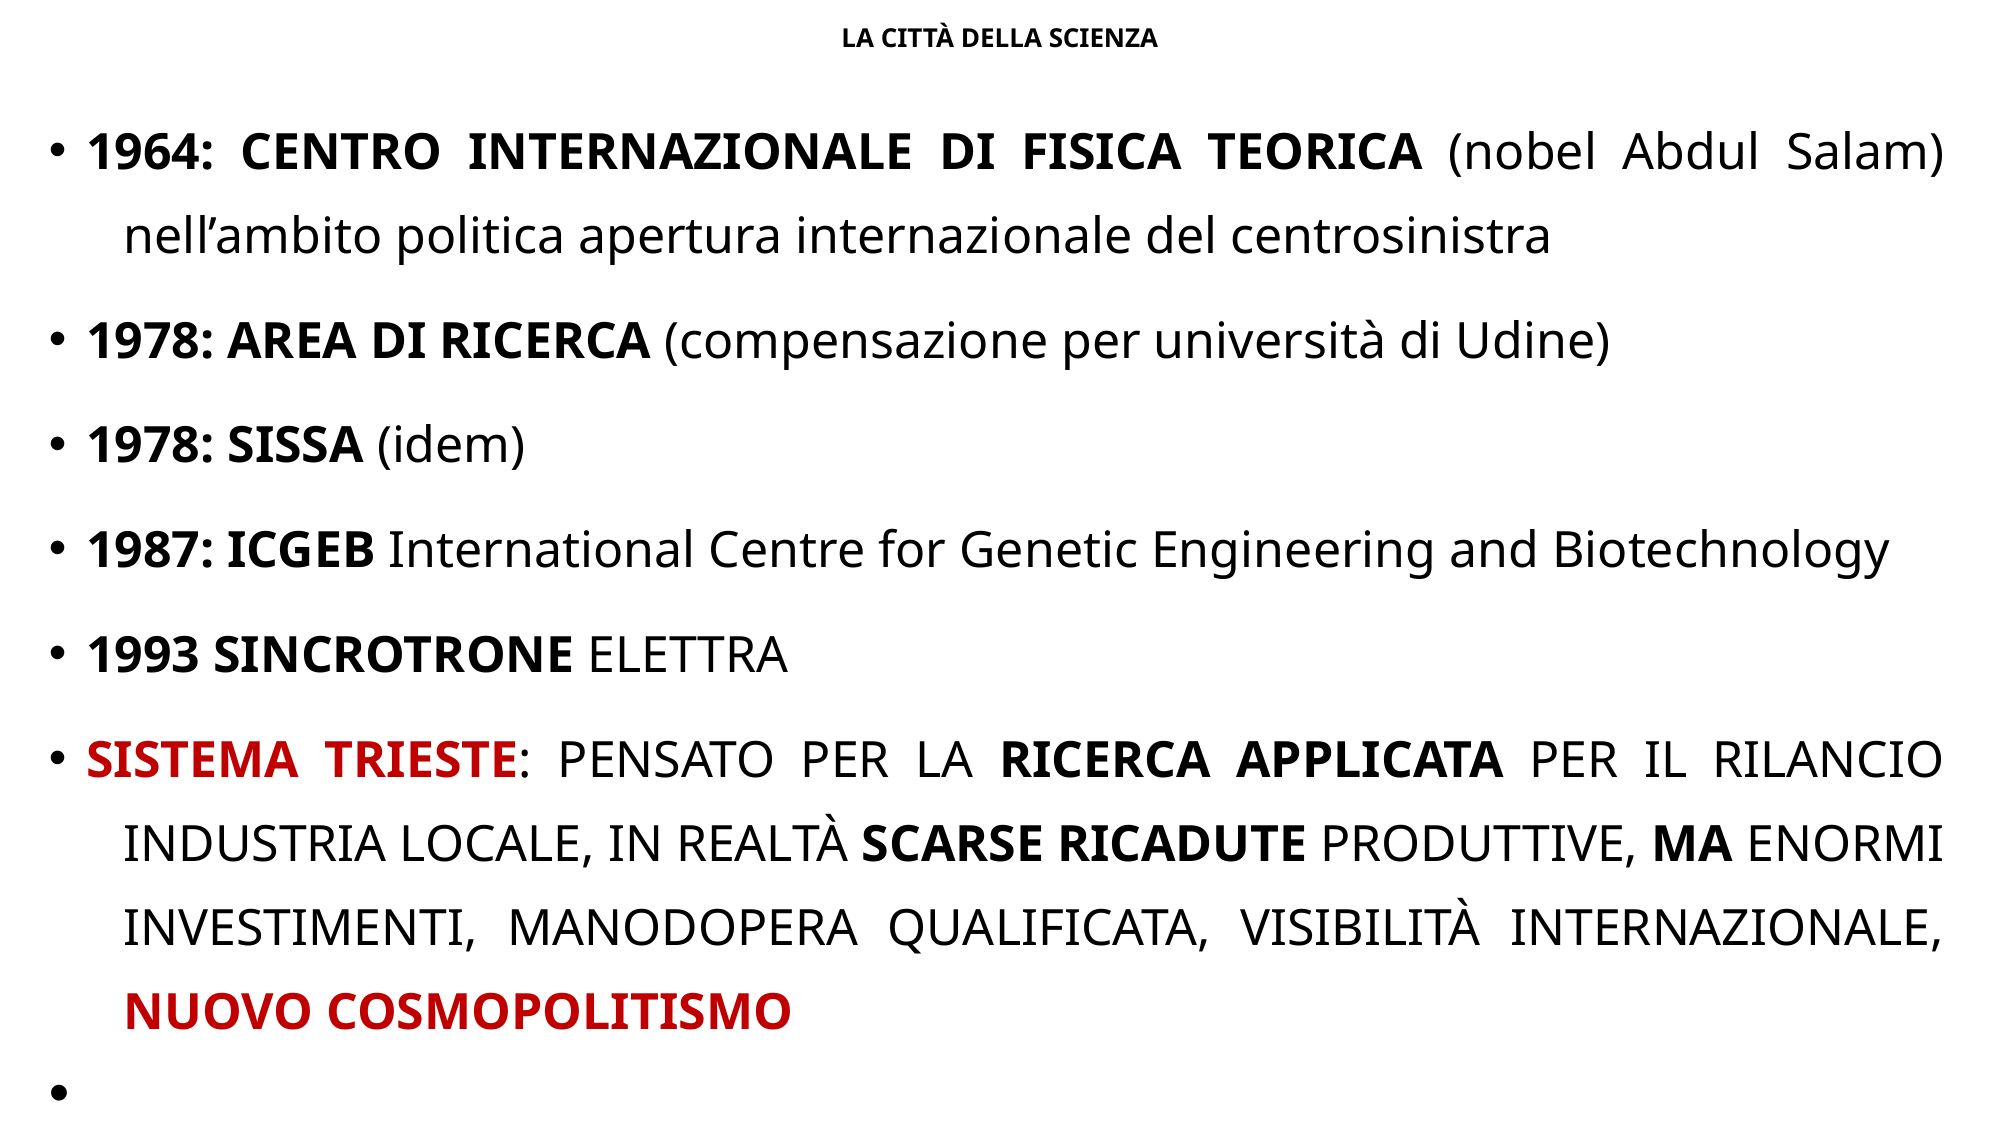

# LA CITTÀ DELLA SCIENZA
1964: CENTRO INTERNAZIONALE DI FISICA TEORICA (nobel Abdul Salam) nell’ambito politica apertura internazionale del centrosinistra
1978: AREA DI RICERCA (compensazione per università di Udine)
1978: SISSA (idem)
1987: ICGEB International Centre for Genetic Engineering and Biotechnology
1993 SINCROTRONE ELETTRA
SISTEMA TRIESTE: PENSATO PER LA RICERCA APPLICATA PER IL RILANCIO INDUSTRIA LOCALE, IN REALTÀ SCARSE RICADUTE PRODUTTIVE, MA ENORMI INVESTIMENTI, MANODOPERA QUALIFICATA, VISIBILITÀ INTERNAZIONALE, NUOVO COSMOPOLITISMO